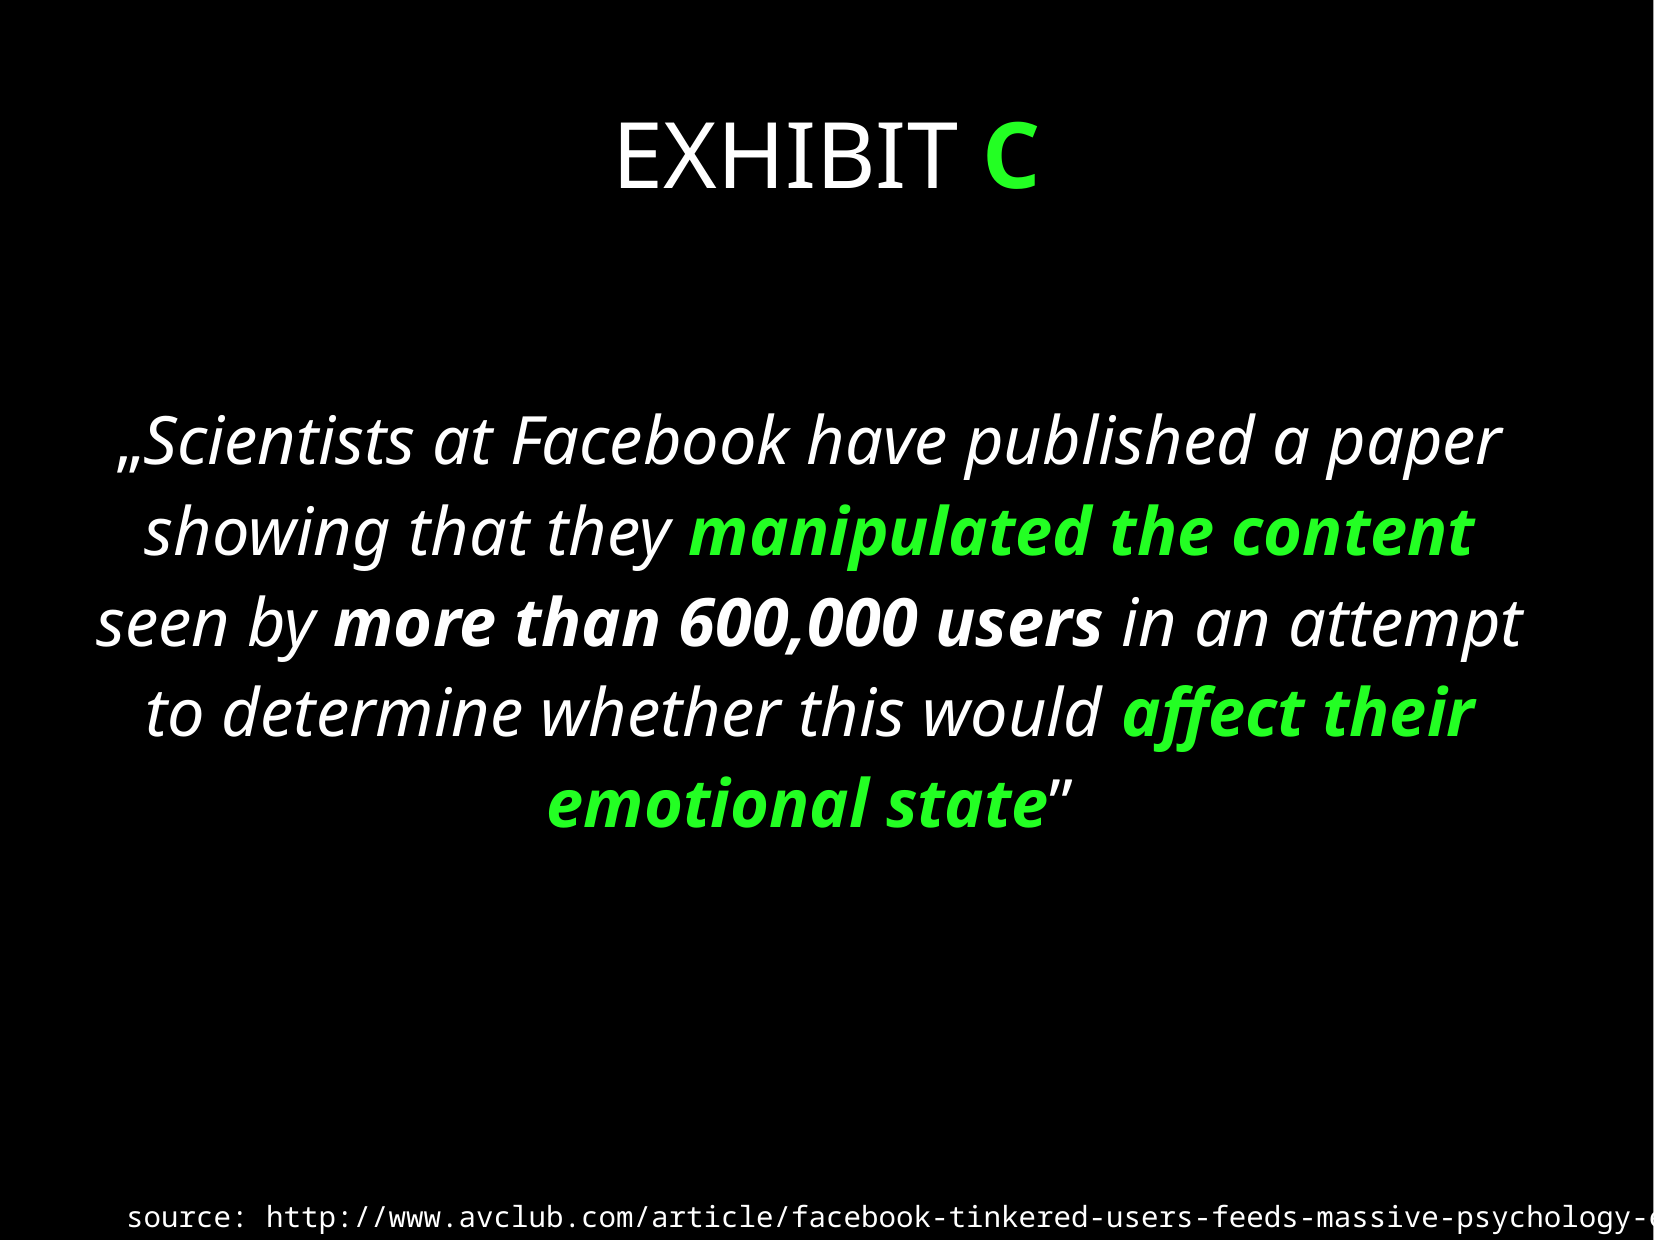

# EXHIBIT C
„Scientists at Facebook have published a paper showing that they manipulated the content seen by more than 600,000 users in an attempt to determine whether this would affect their emotional state”
source: http://www.avclub.com/article/facebook-tinkered-users-feeds-massive-psychology-e-206324